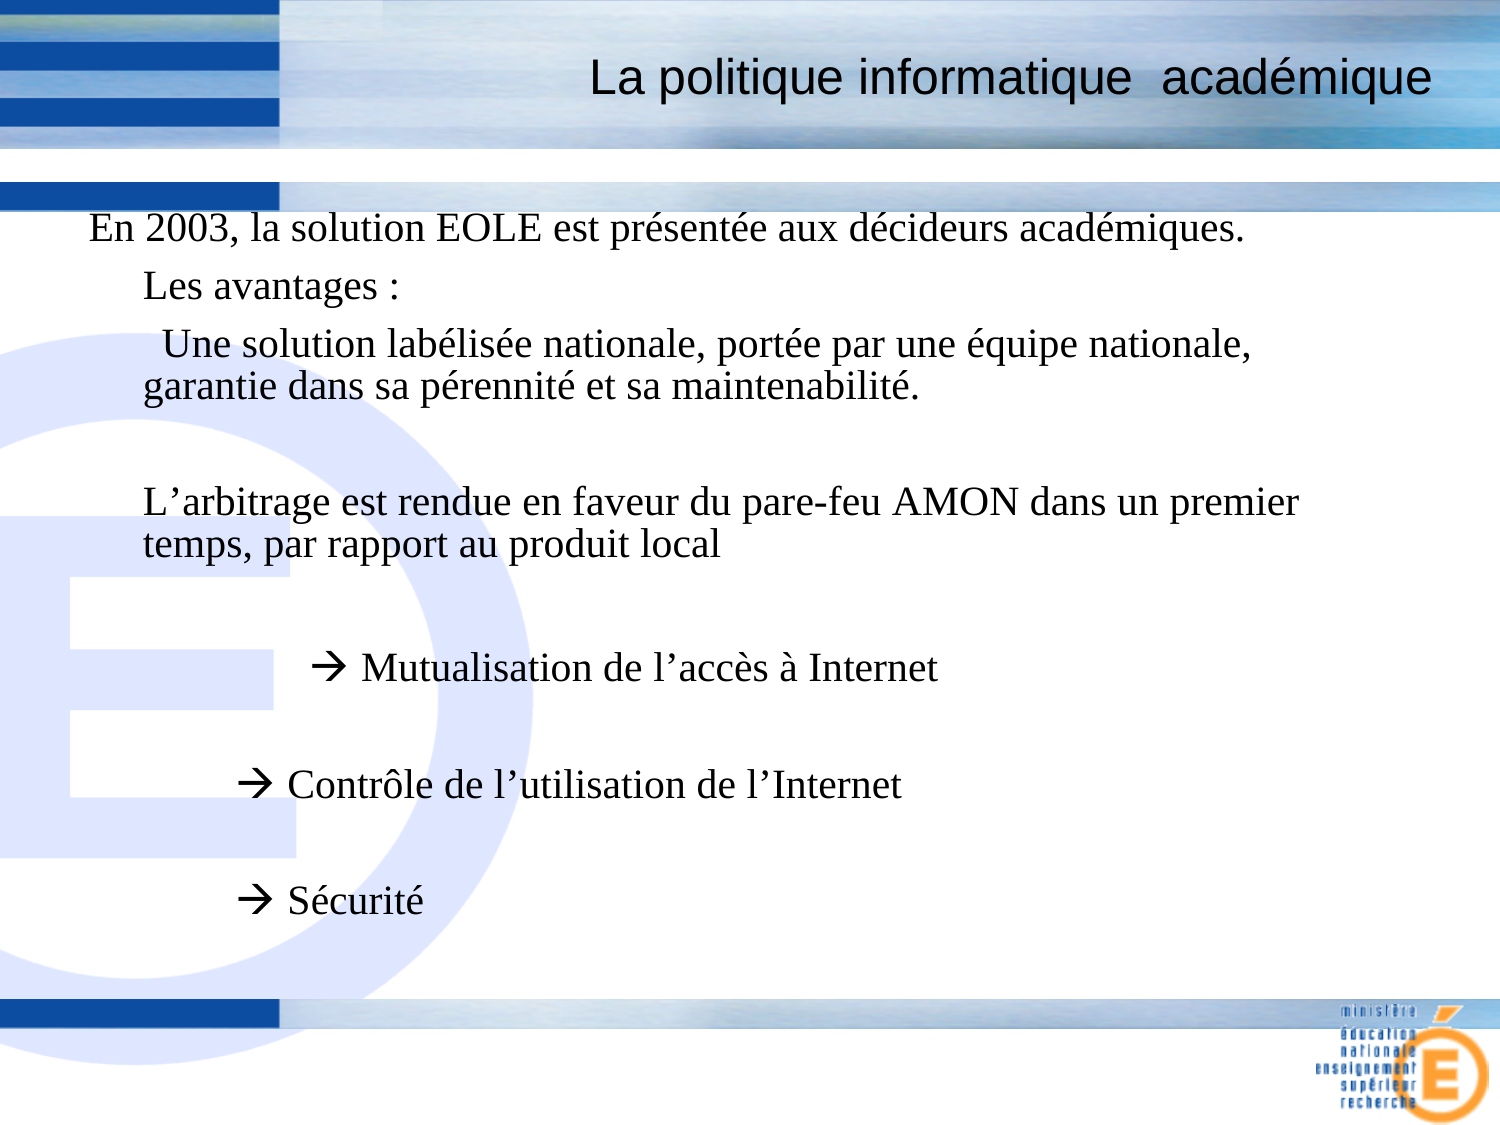

# La politique informatique académique
En 2003, la solution EOLE est présentée aux décideurs académiques.
	Les avantages :
		Une solution labélisée nationale, portée par une équipe nationale, garantie dans sa pérennité et sa maintenabilité.
	L’arbitrage est rendue en faveur du pare-feu AMON dans un premier temps, par rapport au produit local
				 Mutualisation de l’accès à Internet
			 Contrôle de l’utilisation de l’Internet
			 Sécurité